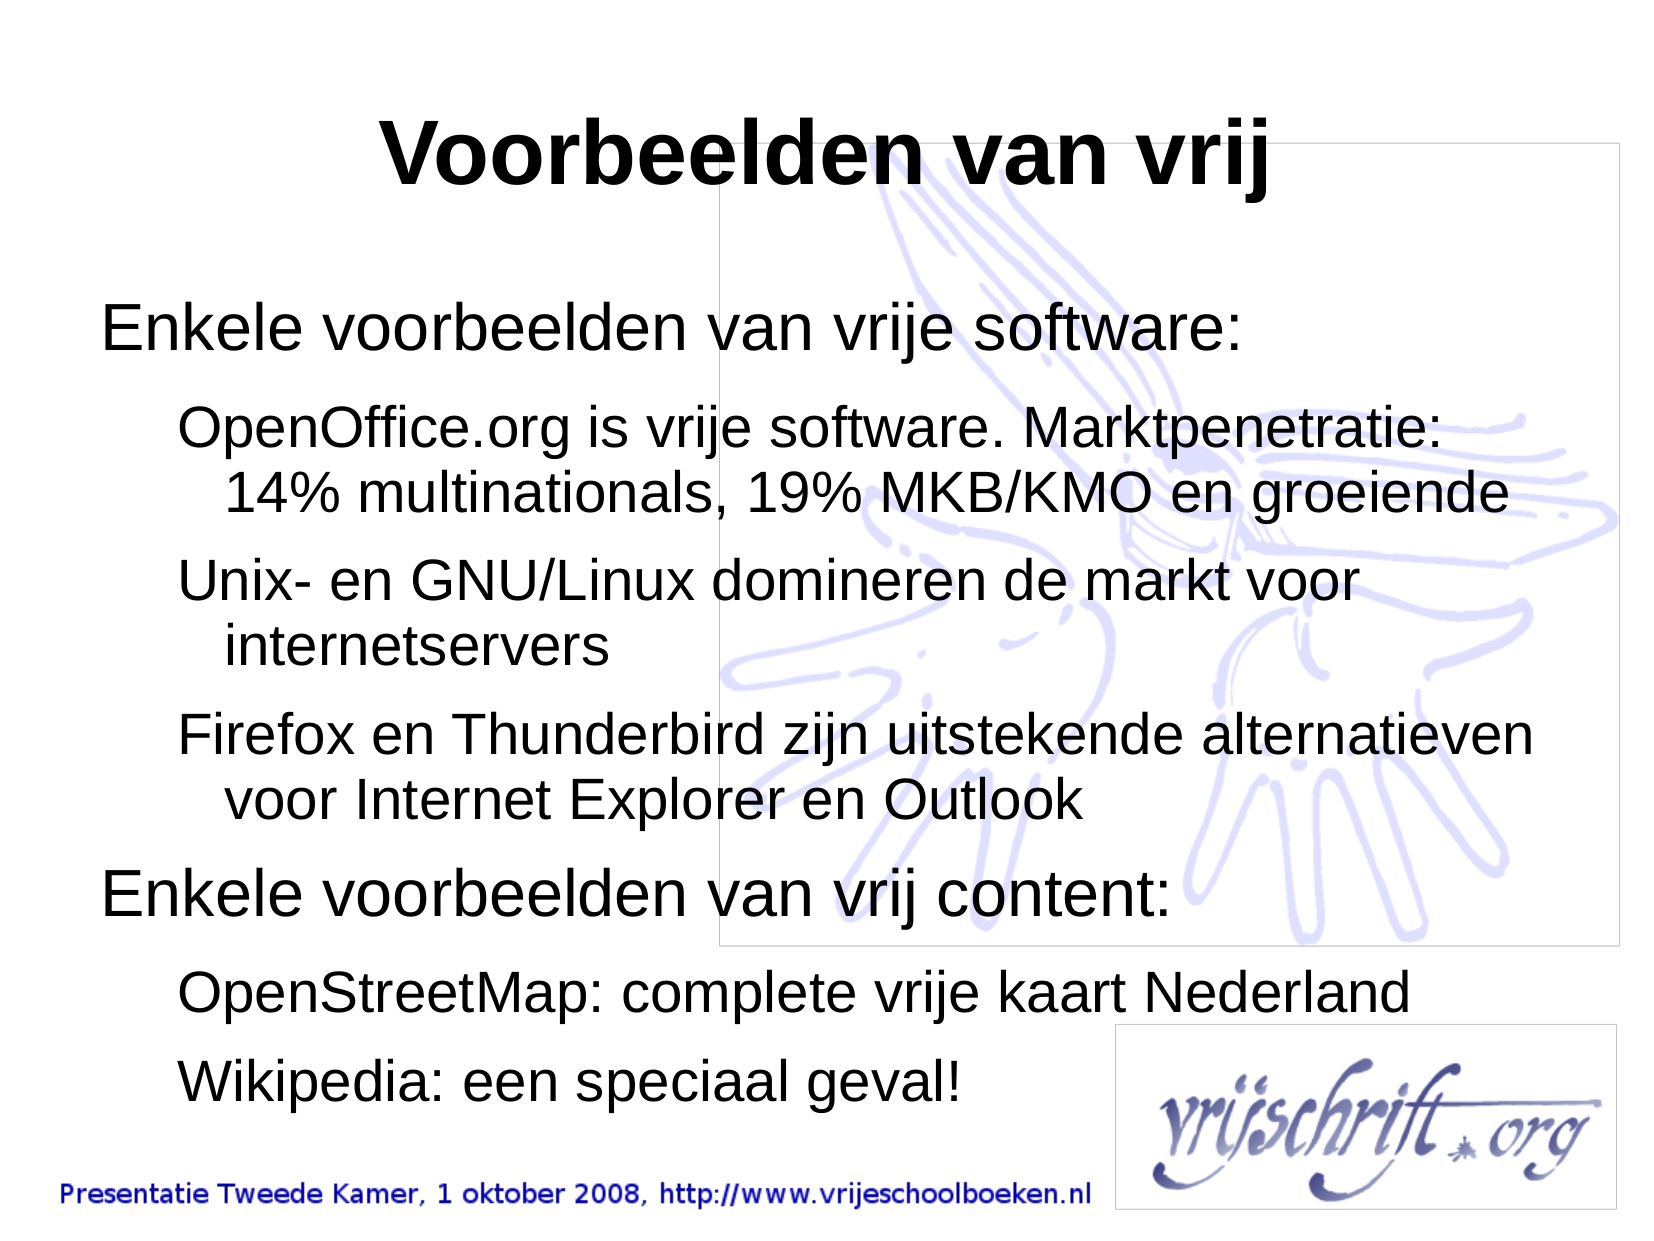

# Voorbeelden van vrij
Enkele voorbeelden van vrije software:
OpenOffice.org is vrije software. Marktpenetratie: 14% multinationals, 19% MKB/KMO en groeiende
Unix- en GNU/Linux domineren de markt voor internetservers
Firefox en Thunderbird zijn uitstekende alternatieven voor Internet Explorer en Outlook
Enkele voorbeelden van vrij content:
OpenStreetMap: complete vrije kaart Nederland
Wikipedia: een speciaal geval!